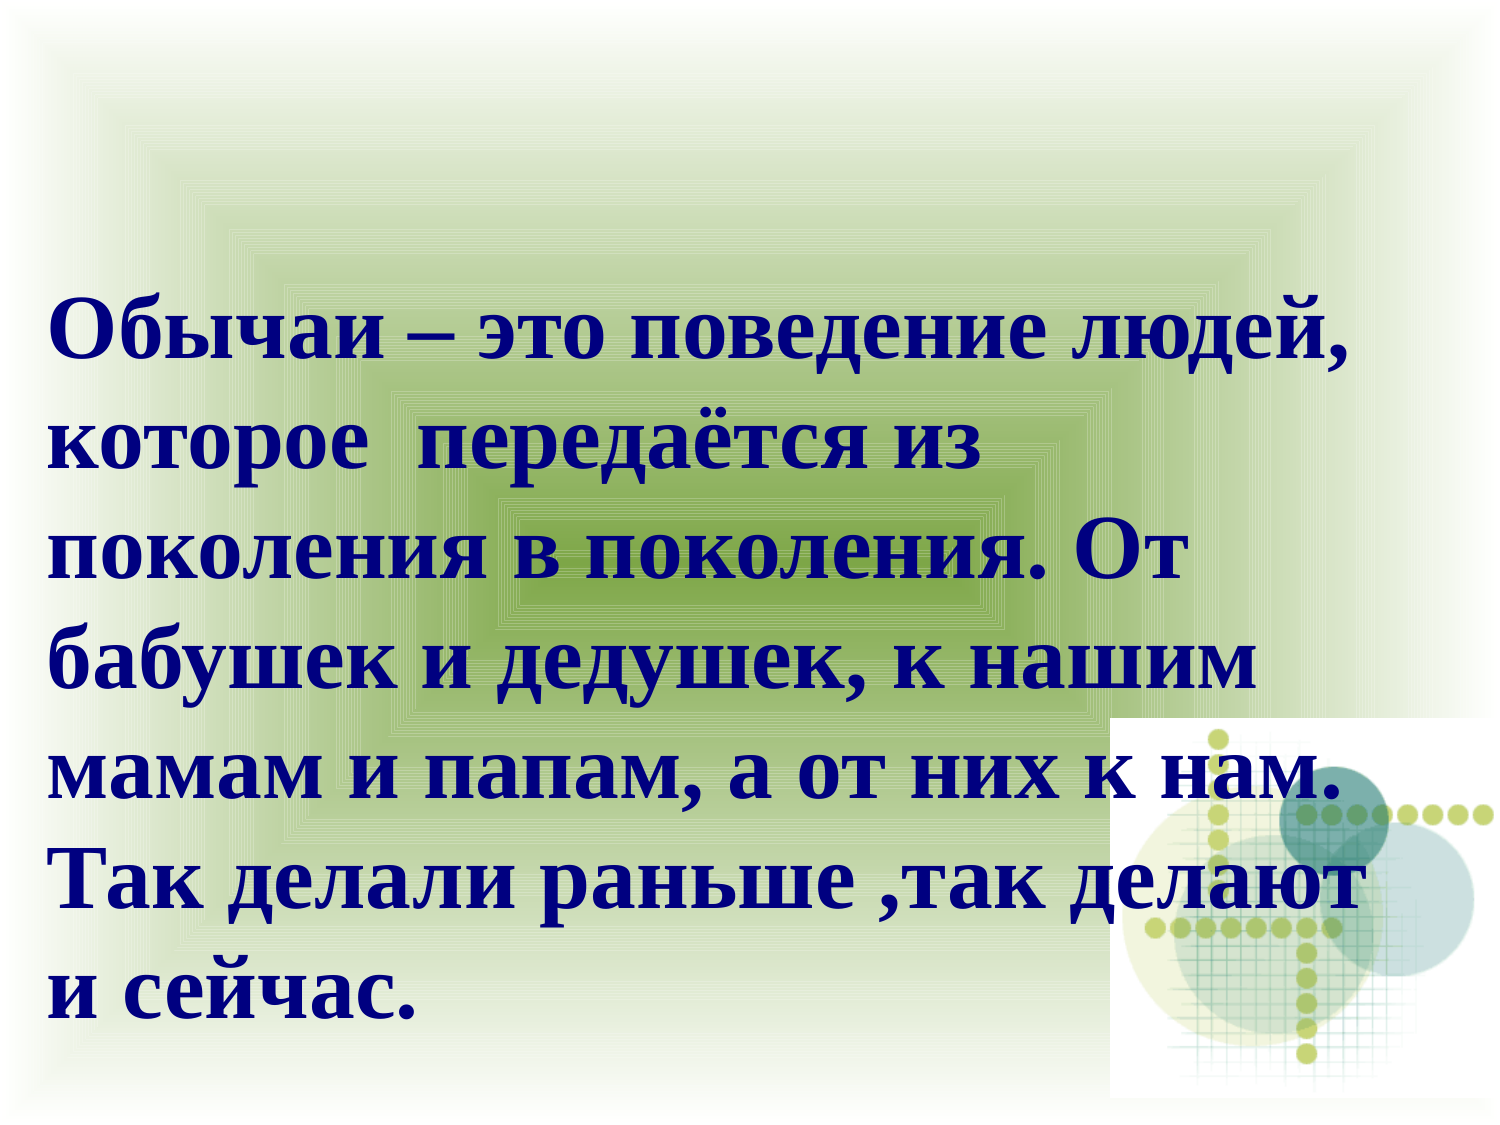

Обычаи – это поведение людей, которое передаётся из поколения в поколения. От бабушек и дедушек, к нашим мамам и папам, а от них к нам.
Так делали раньше ,так делают и сейчас.